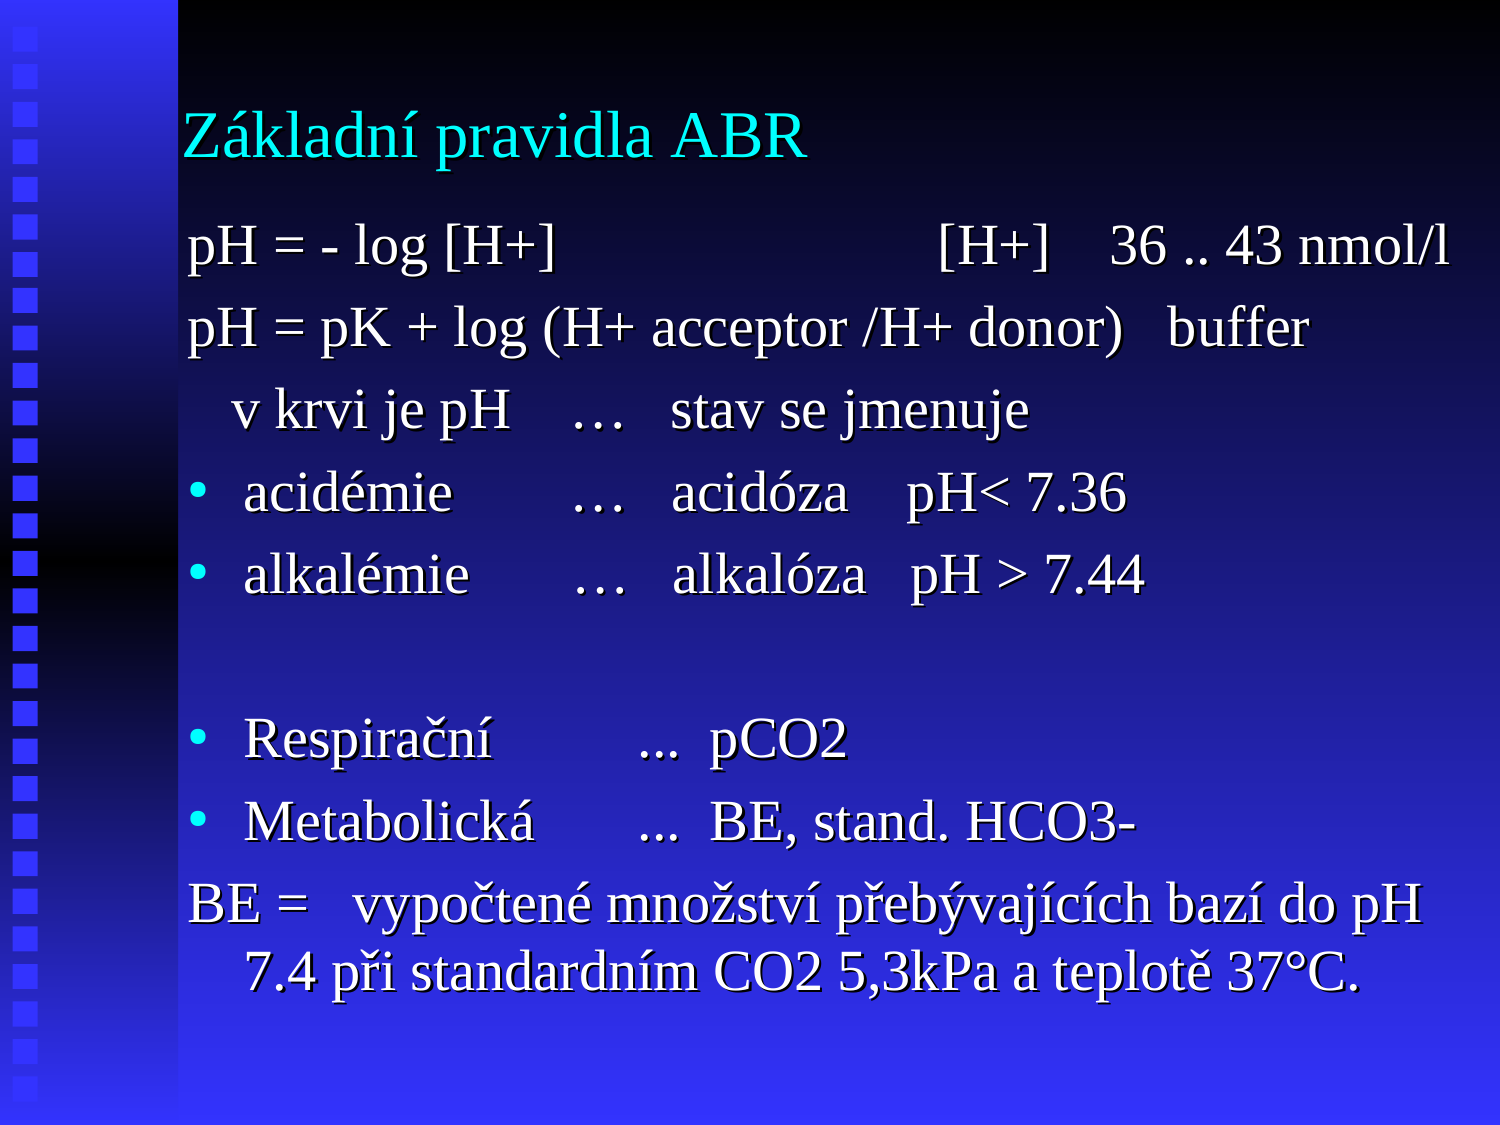

# Základní pravidla ABR
pH = - log [H+] 			[H+] 36 .. 43 nmol/l
pH = pK + log (H+ acceptor /H+ donor) buffer
 v krvi je pH … stav se jmenuje
acidémie … acidóza pH< 7.36
alkalémie … alkalóza pH > 7.44
Respirační 	... pCO2
Metabolická	... BE, stand. HCO3-
BE = vypočtené množství přebývajících bazí do pH 7.4 při standardním CO2 5,3kPa a teplotě 37°C.